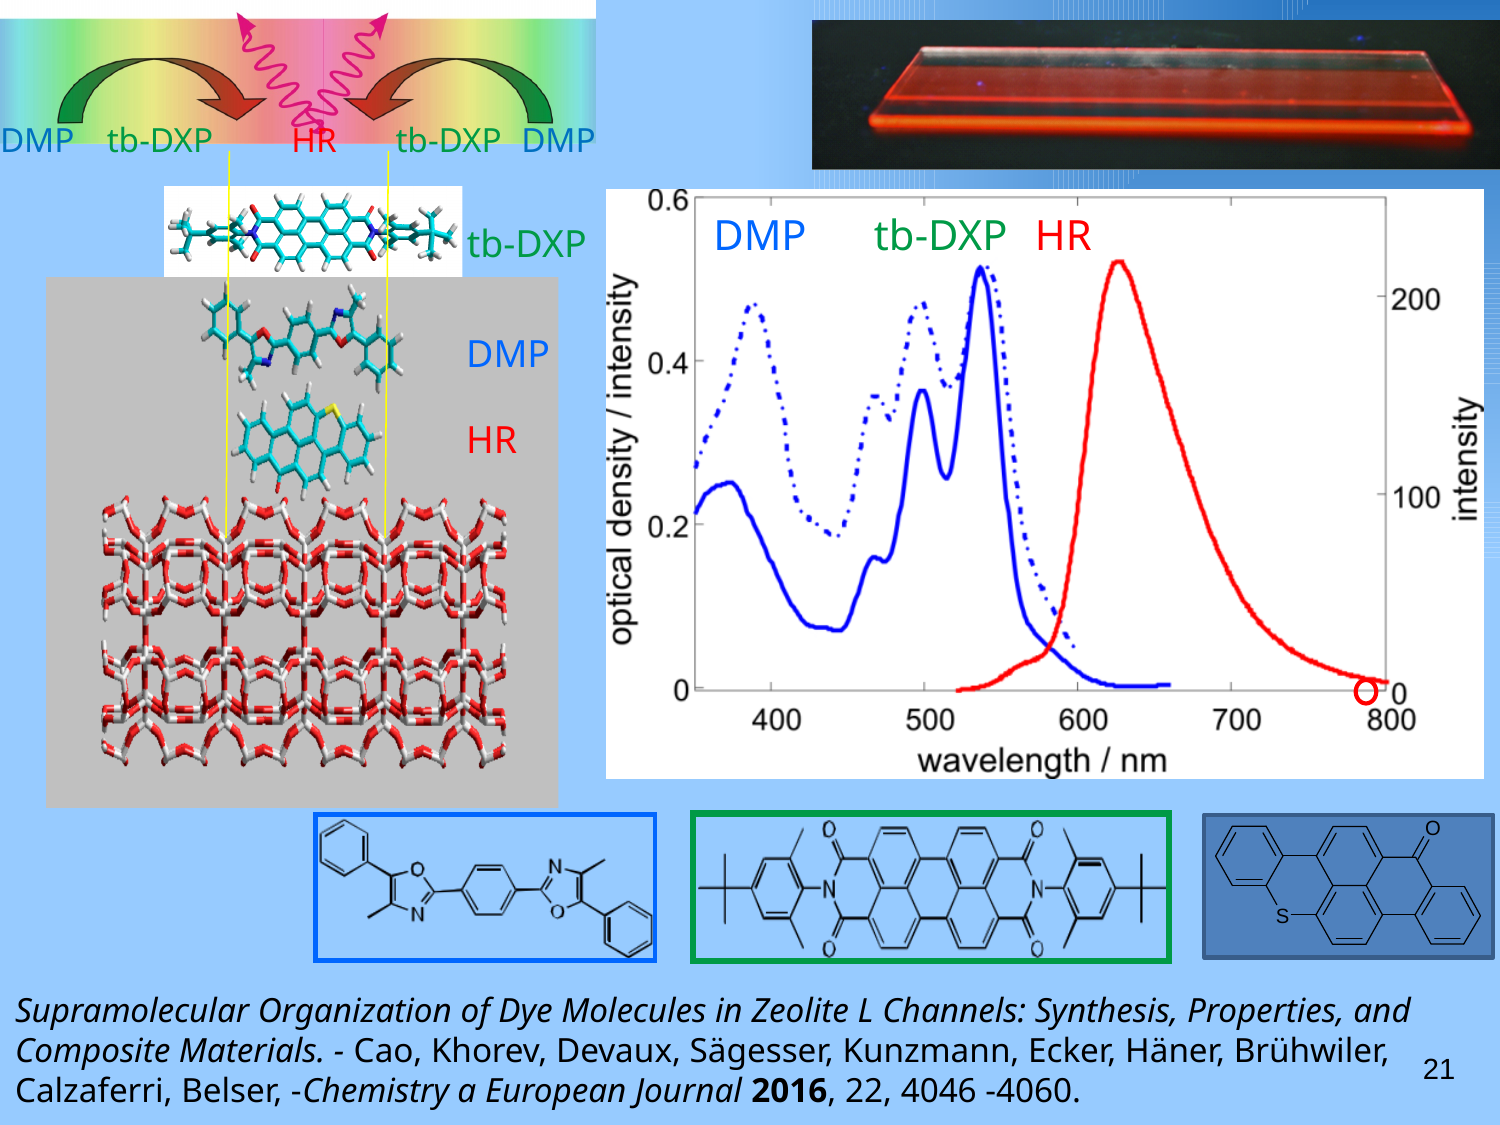

DMP
tb-DXP
HR
tb-DXP
DMP
tb-DXP
DMP
HR
DMP
tb-DXP
HR
Supramolecular Organization of Dye Molecules in Zeolite L Channels: Synthesis, Properties, and Composite Materials. - Cao, Khorev, Devaux, Sägesser, Kunzmann, Ecker, Häner, Brühwiler, Calzaferri, Belser, -Chemistry a European Journal 2016, 22, 4046 -4060.